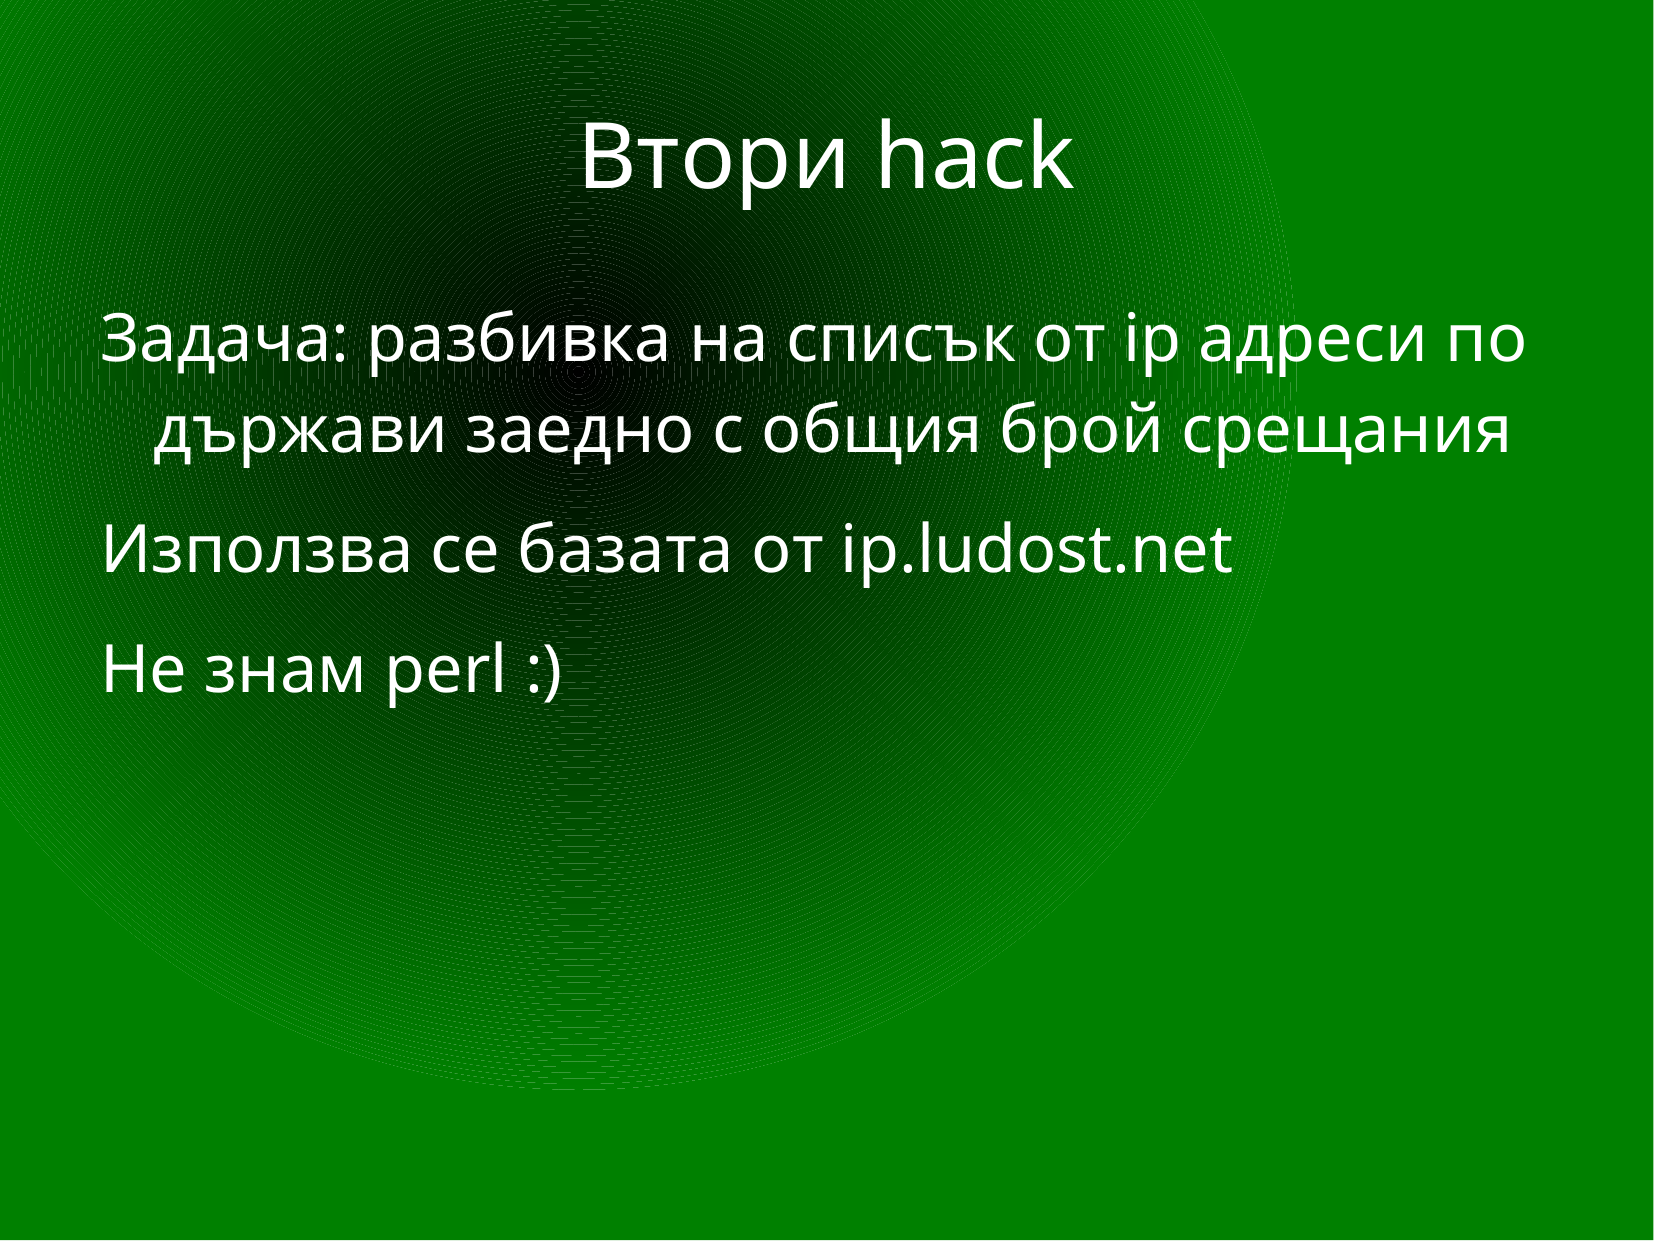

# Втори hack
Задача: разбивка на списък от ip адреси по държави заедно с общия брой срещания
Използва се базата от ip.ludost.net
Не знам perl :)